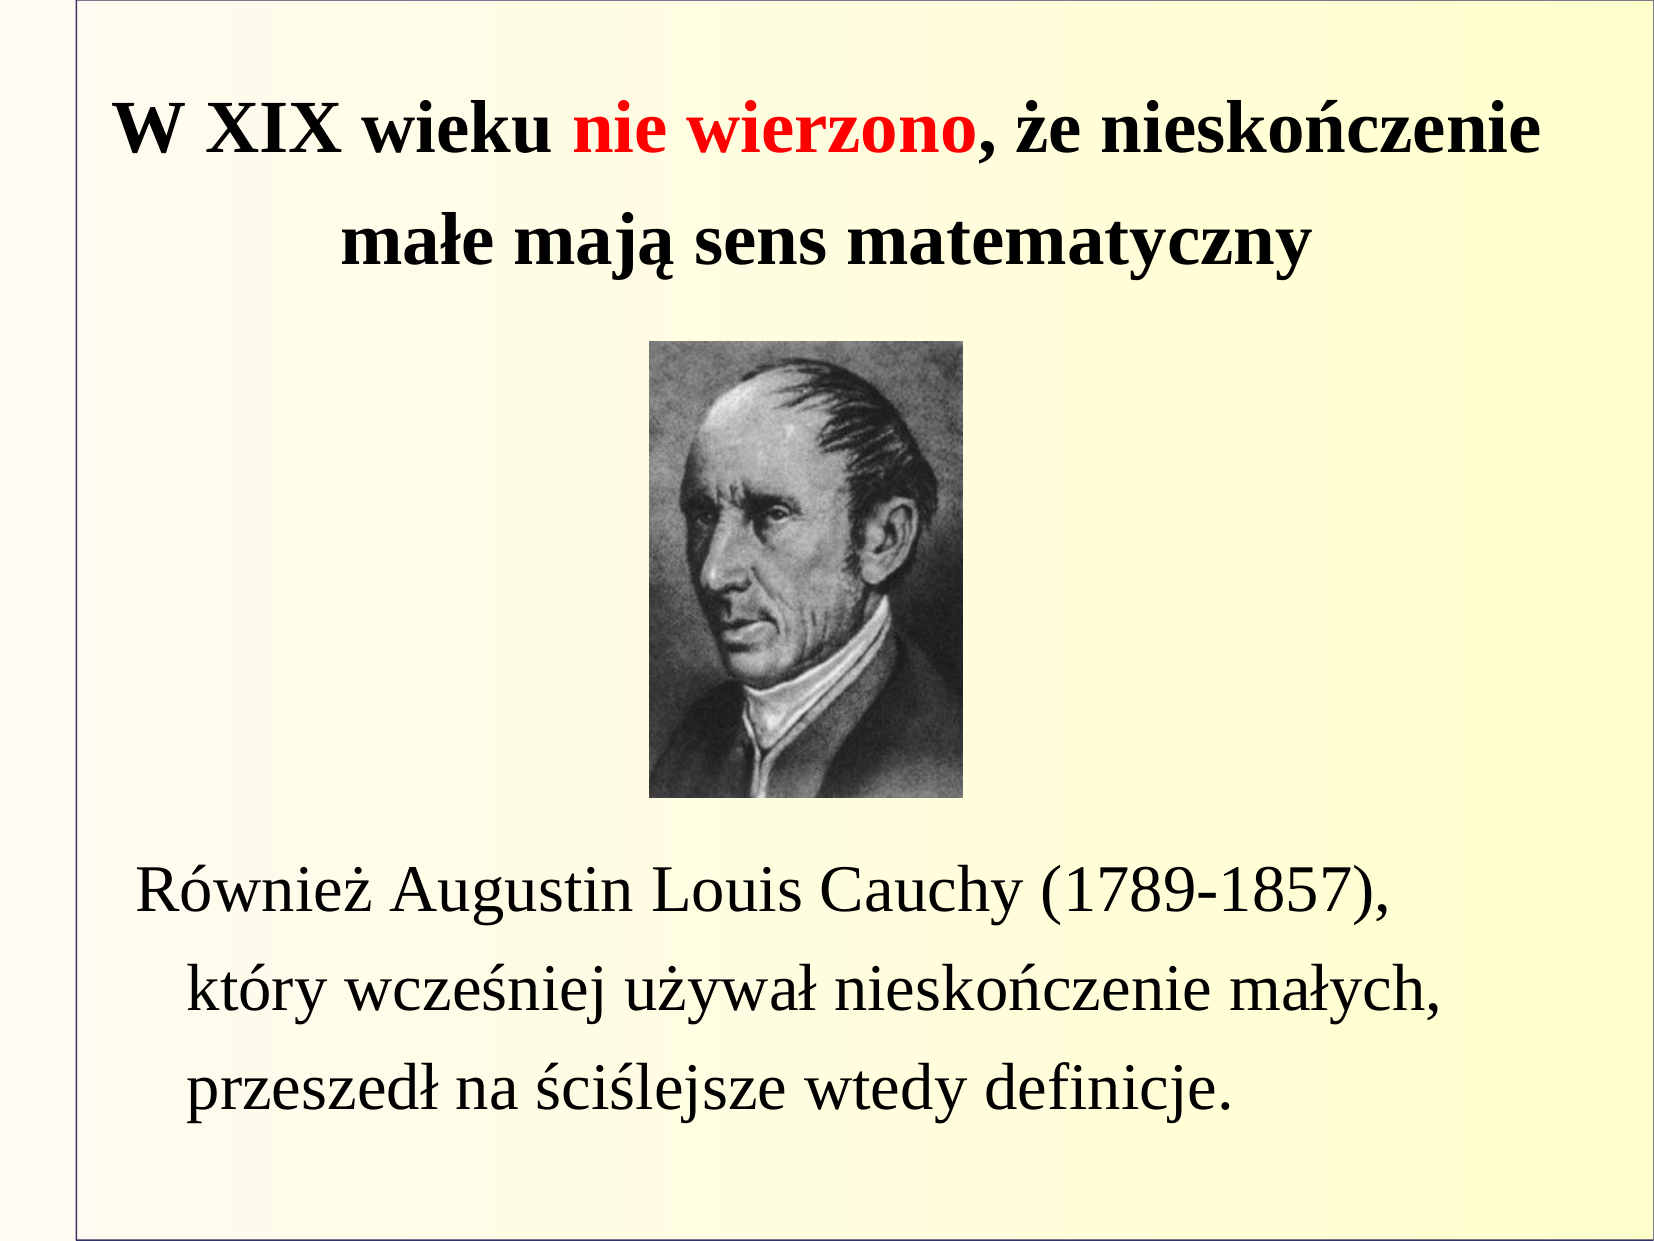

# W XIX wieku nie wierzono, że nieskończenie małe mają sens matematyczny
Również Augustin Louis Cauchy (1789-1857), który wcześniej używał nieskończenie małych, przeszedł na ściślejsze wtedy definicje.